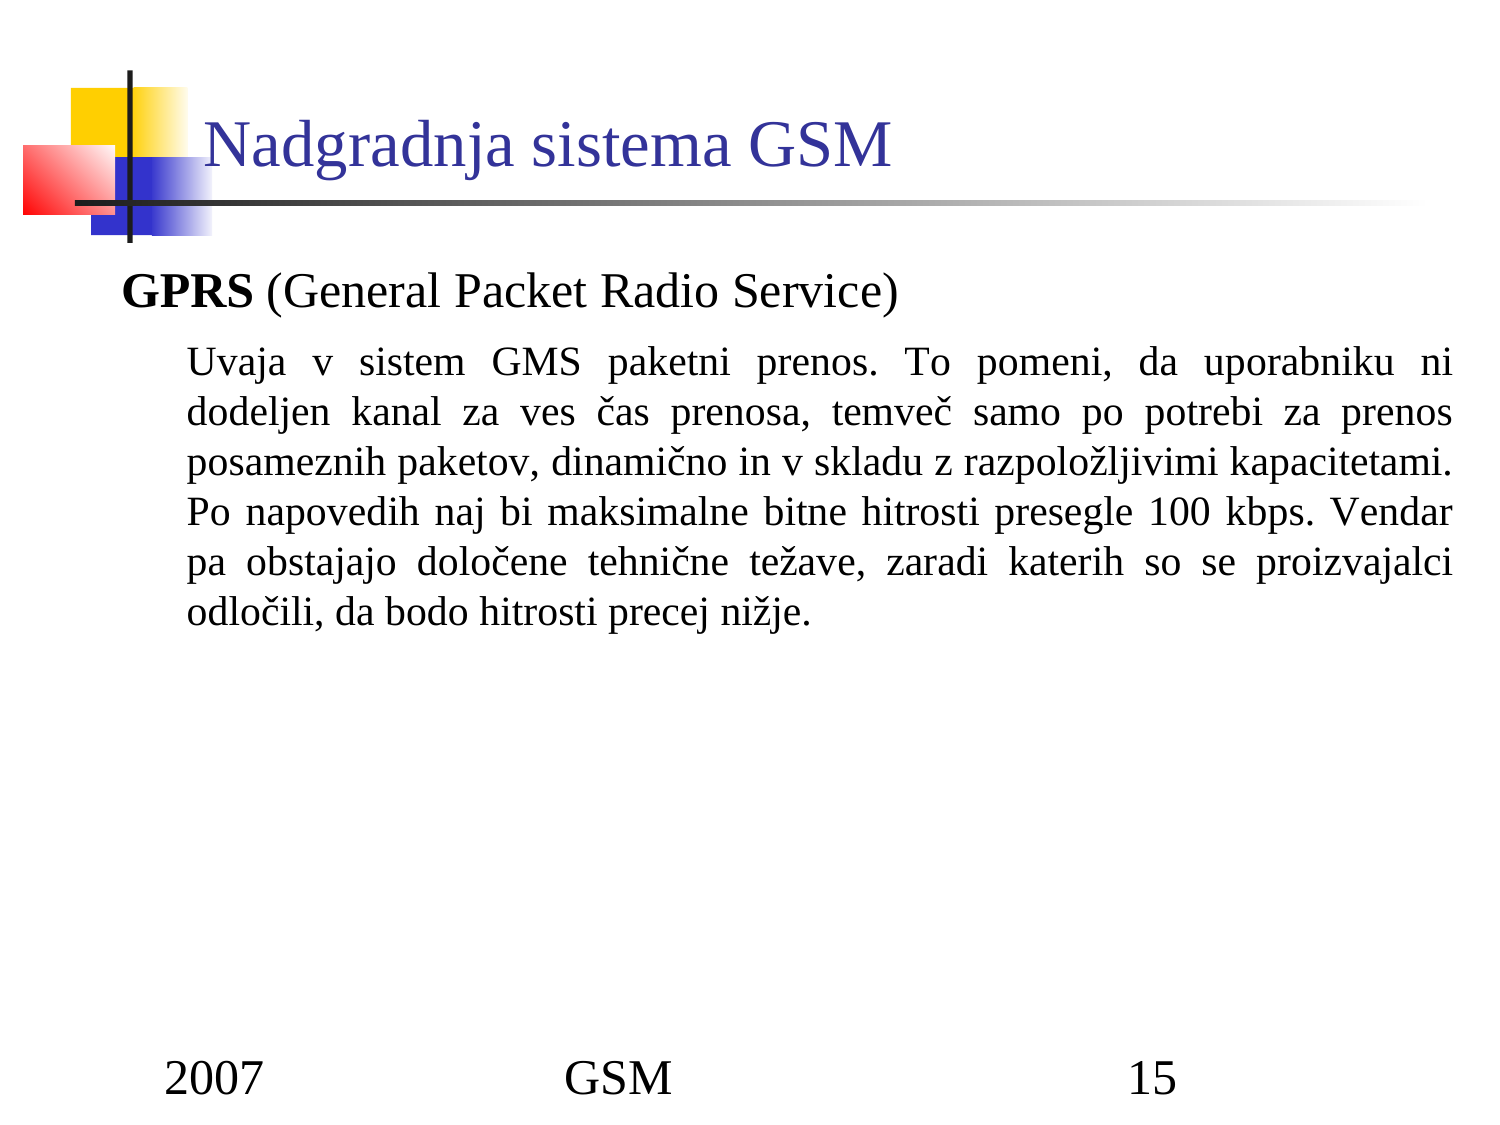

# Nadgradnja sistema GSM
	GPRS (General Packet Radio Service)
	Uvaja v sistem GMS paketni prenos. To pomeni, da uporabniku ni dodeljen kanal za ves čas prenosa, temveč samo po potrebi za prenos posameznih paketov, dinamično in v skladu z razpoložljivimi kapacitetami. Po napovedih naj bi maksimalne bitne hitrosti presegle 100 kbps. Vendar pa obstajajo določene tehnične težave, zaradi katerih so se proizvajalci odločili, da bodo hitrosti precej nižje.
2007
GSM
15